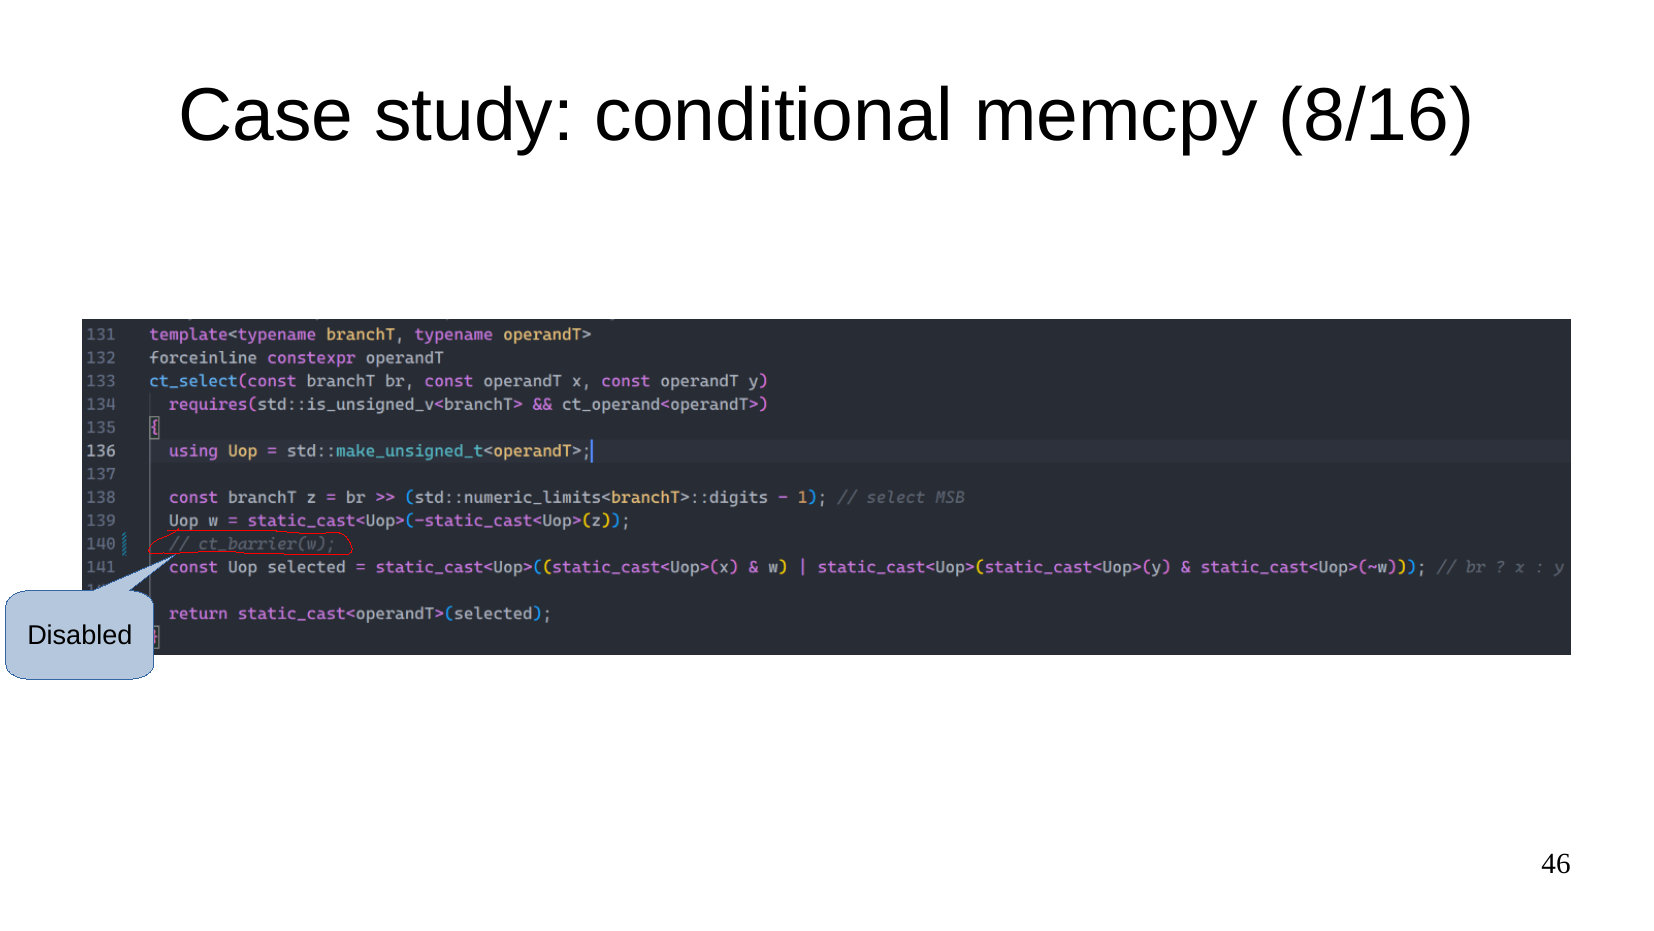

# Case study: conditional memcpy (8/16)
Disabled
46